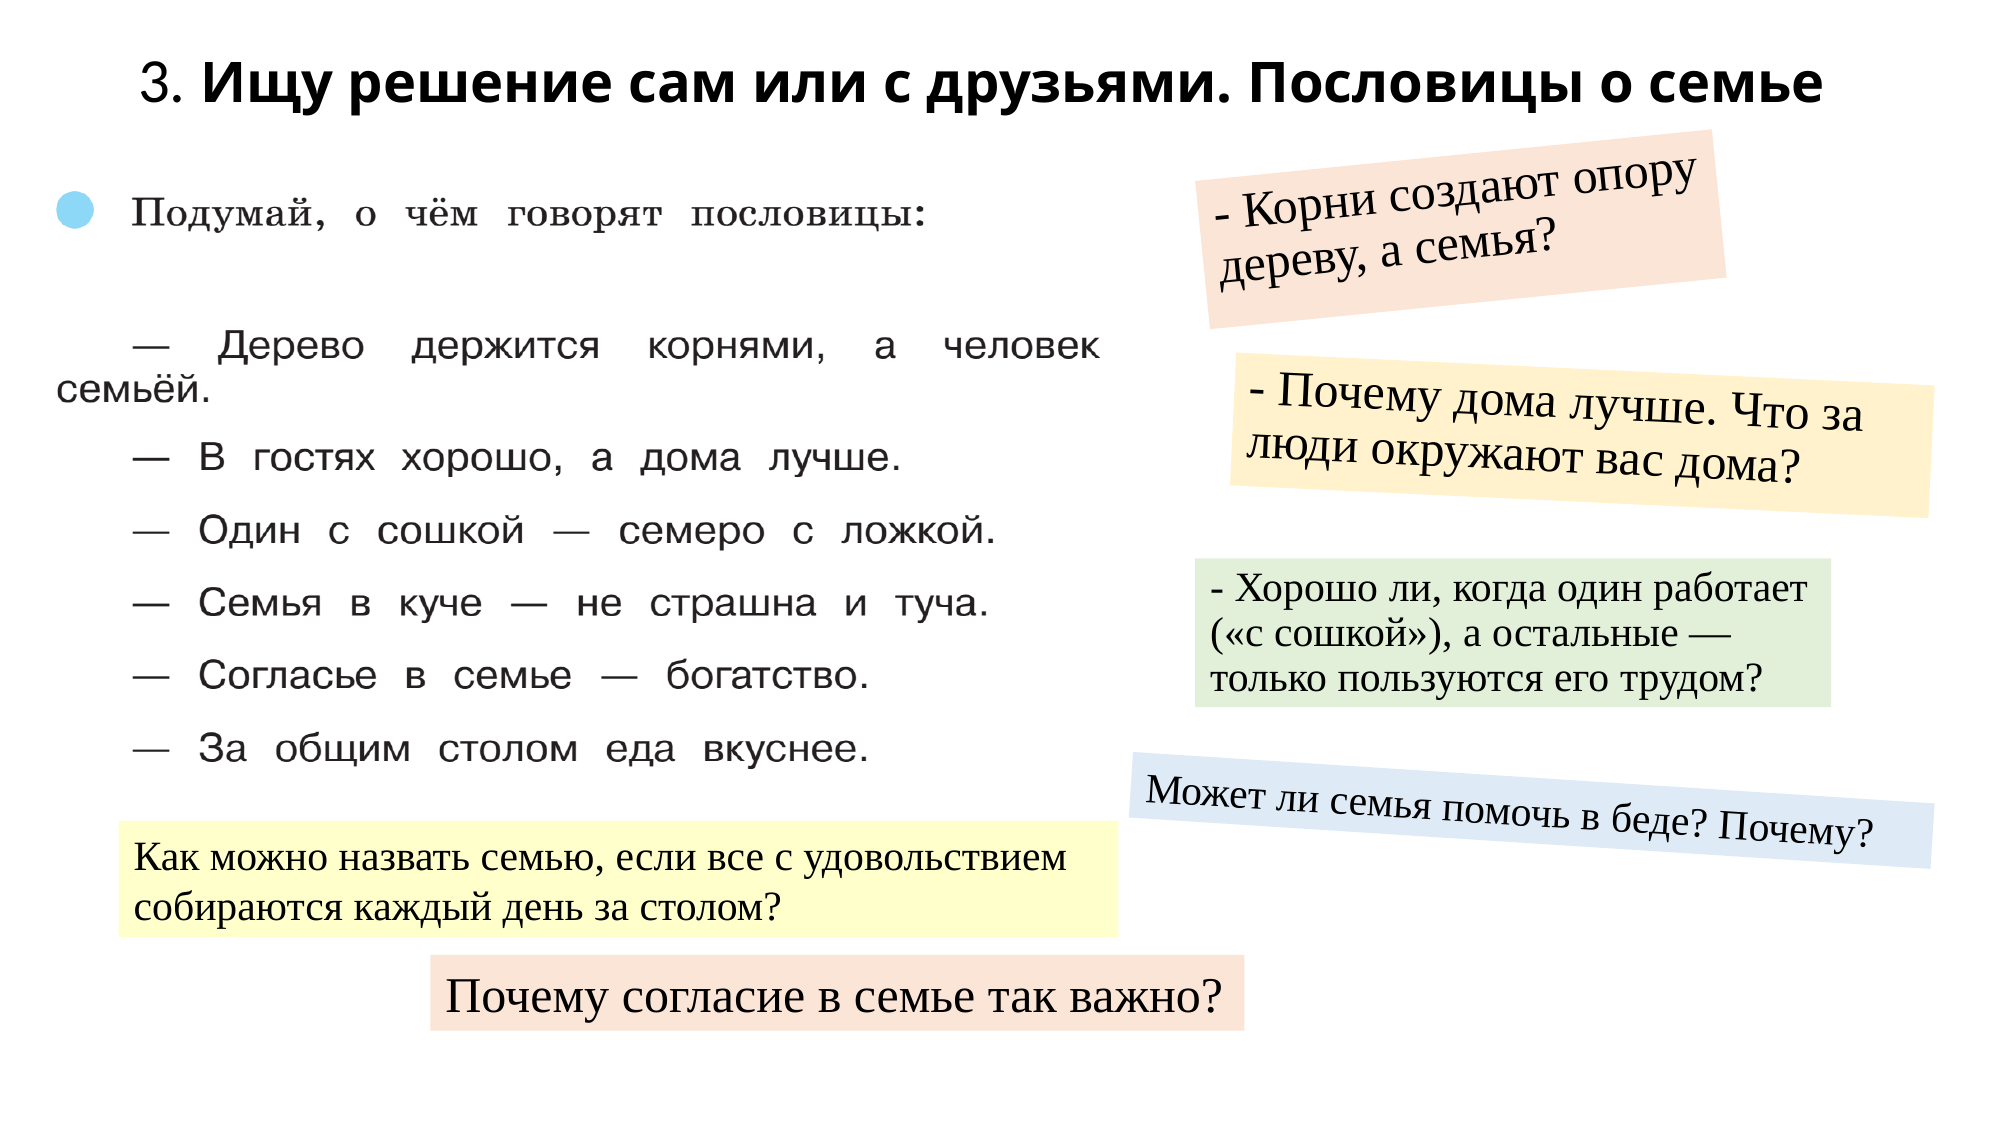

3. Ищу решение сам или с друзьями. Пословицы о семье
- Корни создают опору дереву, а семья?
# - Почему дома лучше. Что за люди окружают вас дома?
- Хорошо ли, когда один работает («с сошкой»), а остальные — только пользуются его трудом?
Может ли семья помочь в беде? Почему?
Как можно назвать семью, если все с удовольствием
собираются каждый день за столом?
Почему согласие в семье так важно?